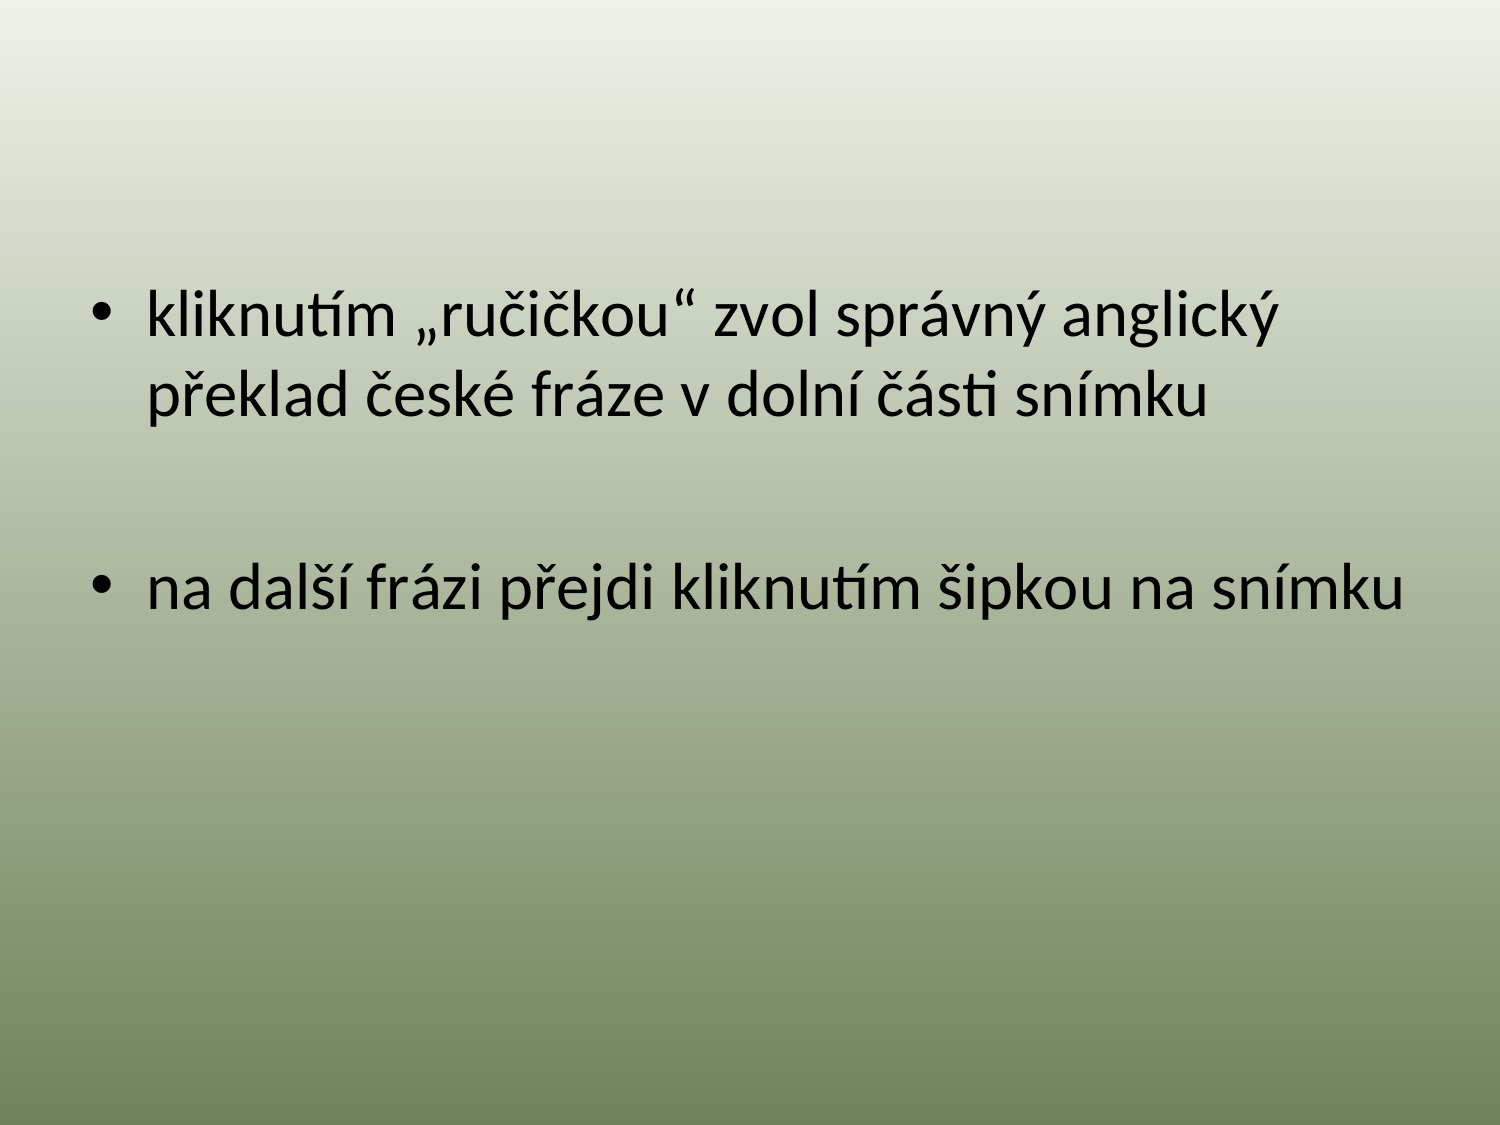

# kliknutím „ručičkou“ zvol správný anglický překlad české fráze v dolní části snímku
na další frázi přejdi kliknutím šipkou na snímku